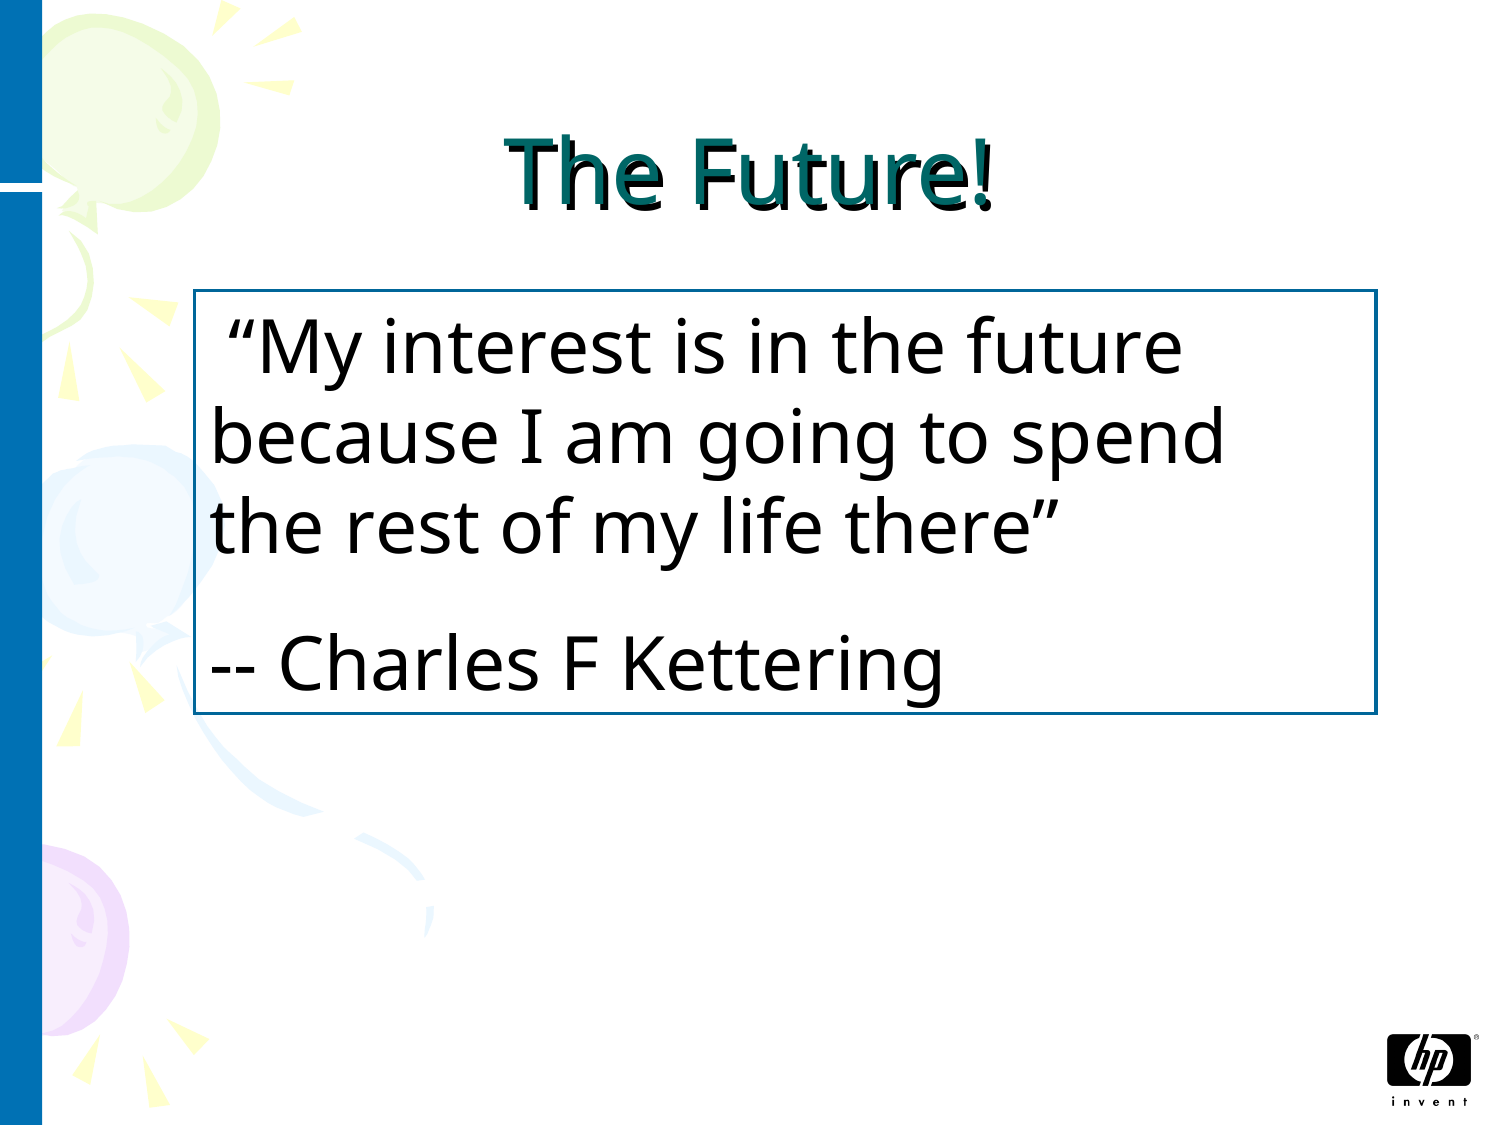

# The Future!
 “My interest is in the future because I am going to spend the rest of my life there”
-- Charles F Kettering